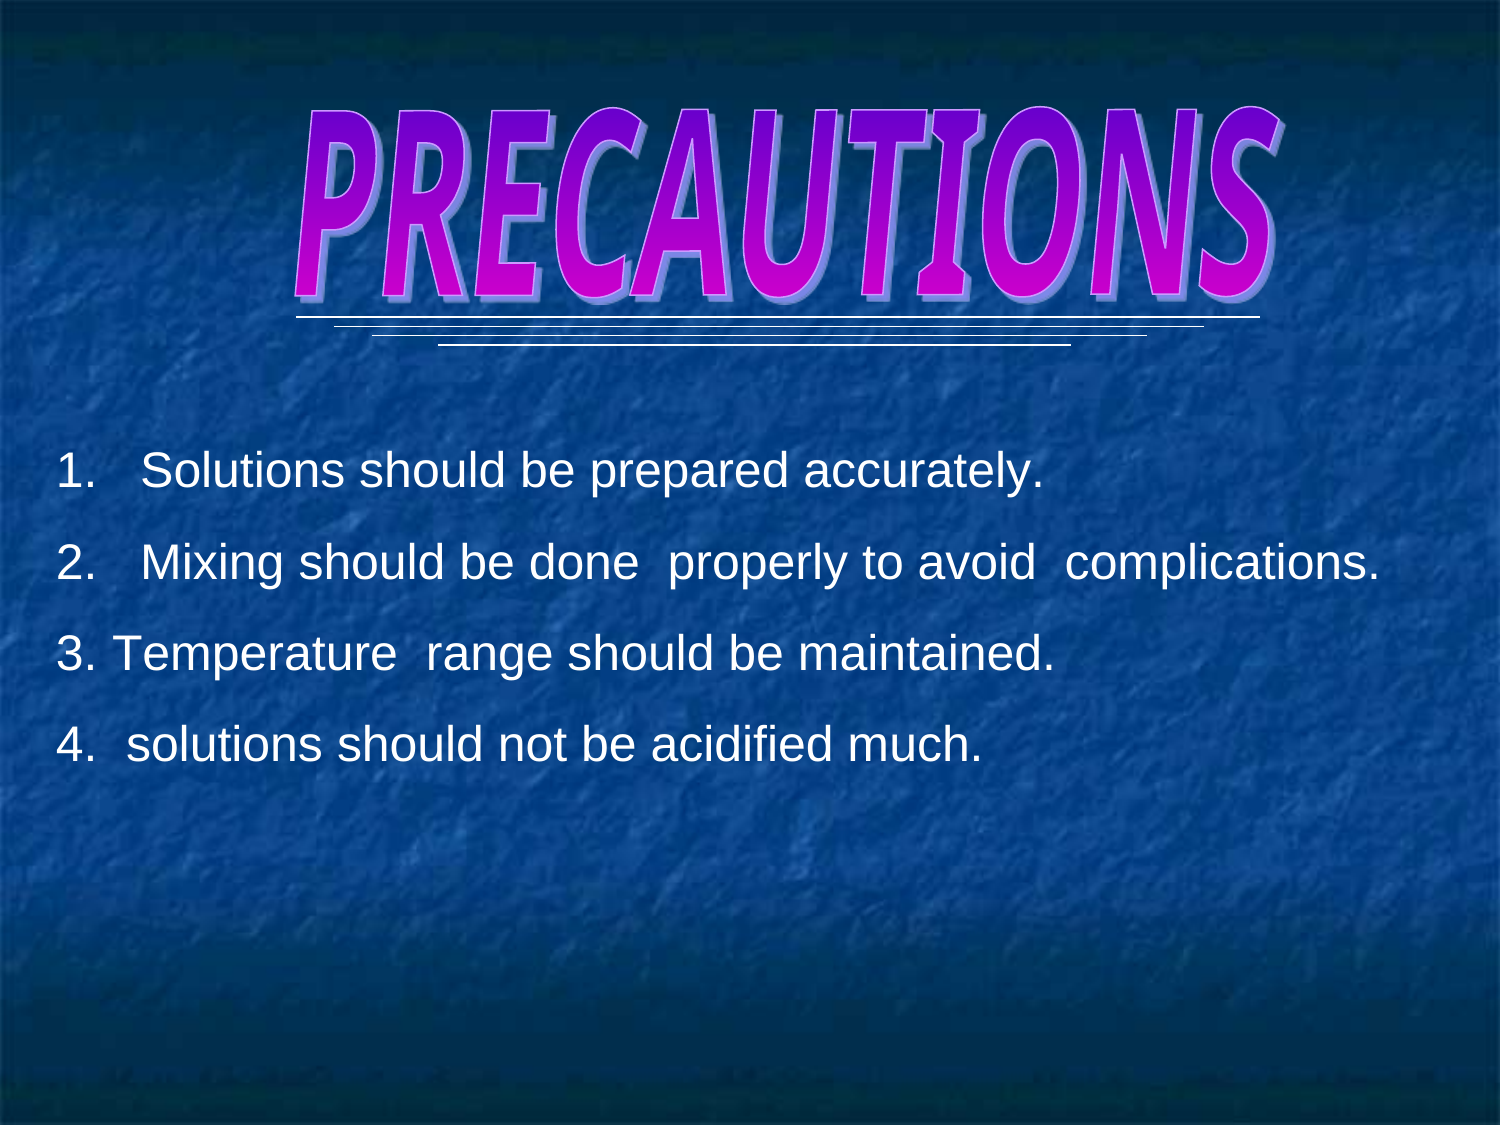

PRECAUTIONS
 Solutions should be prepared accurately.
 Mixing should be done properly to avoid complications.
Temperature range should be maintained.
 solutions should not be acidified much.